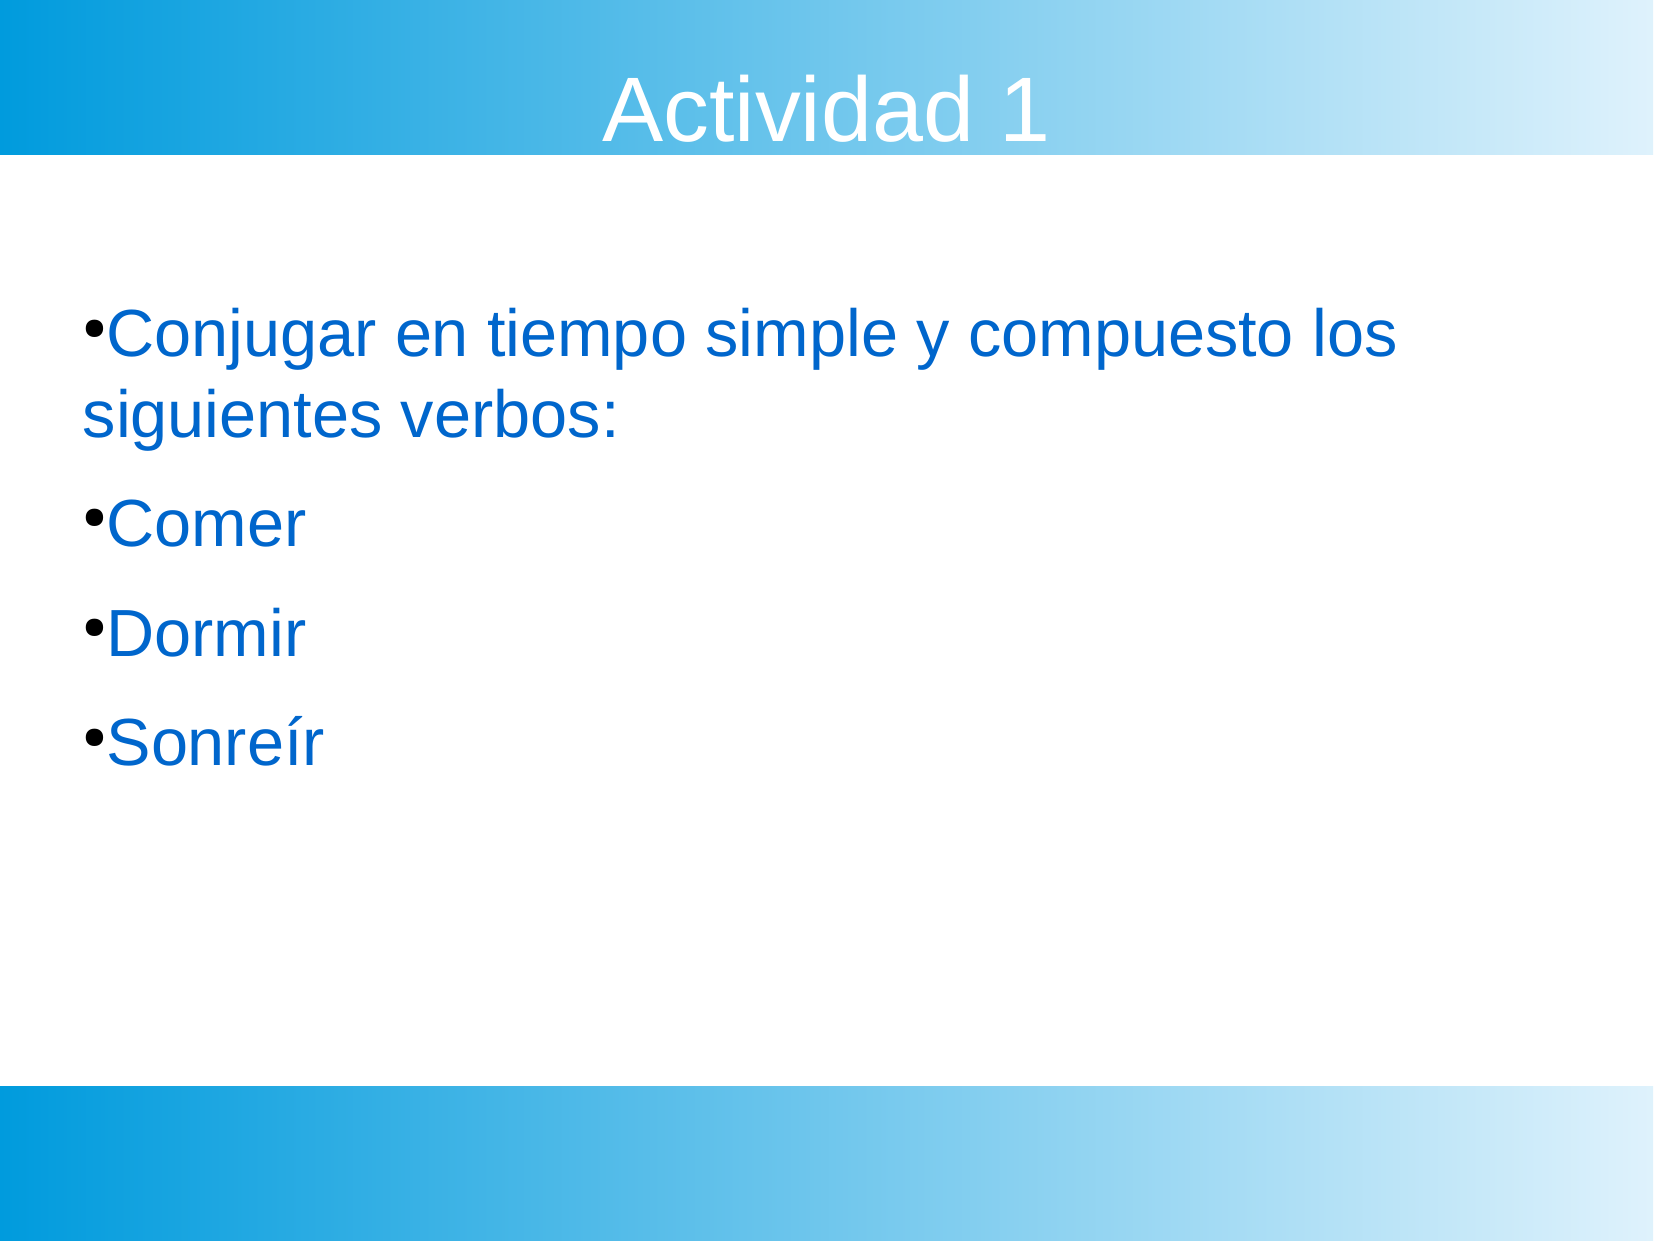

# Actividad 1
Conjugar en tiempo simple y compuesto los siguientes verbos:
Comer
Dormir
Sonreír